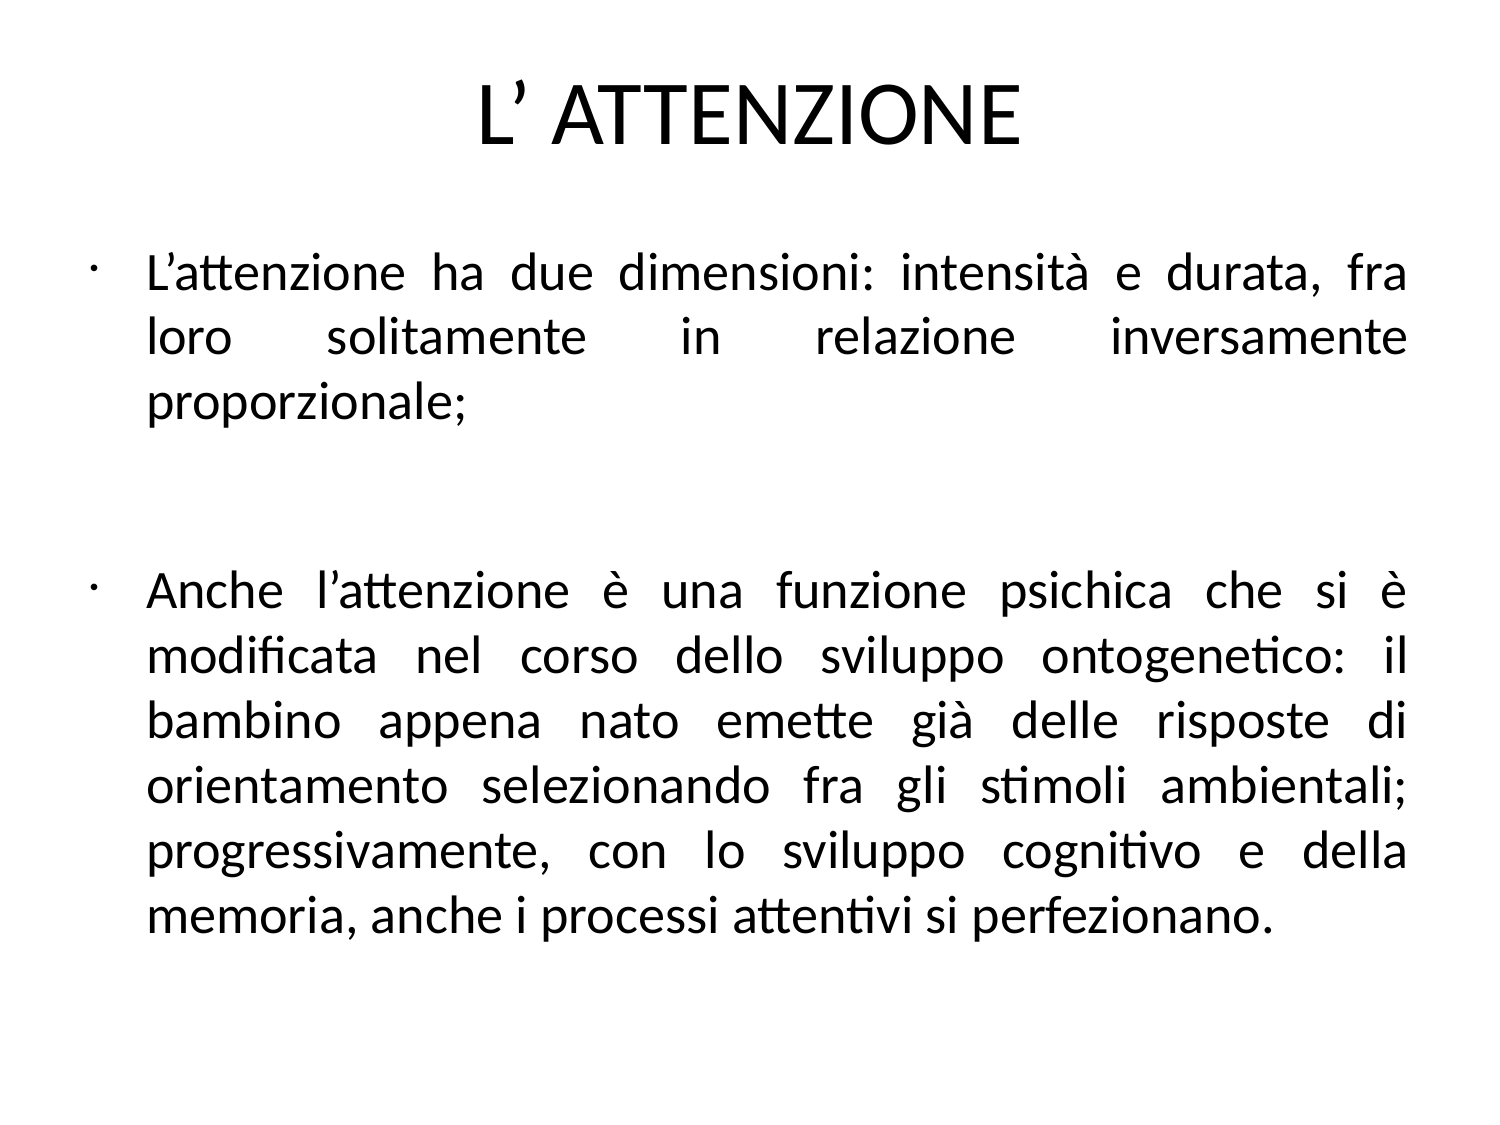

# L’ ATTENZIONE
L’attenzione ha due dimensioni: intensità e durata, fra loro solitamente in relazione inversamente proporzionale;
Anche l’attenzione è una funzione psichica che si è modificata nel corso dello sviluppo ontogenetico: il bambino appena nato emette già delle risposte di orientamento selezionando fra gli stimoli ambientali; progressivamente, con lo sviluppo cognitivo e della memoria, anche i processi attentivi si perfezionano.